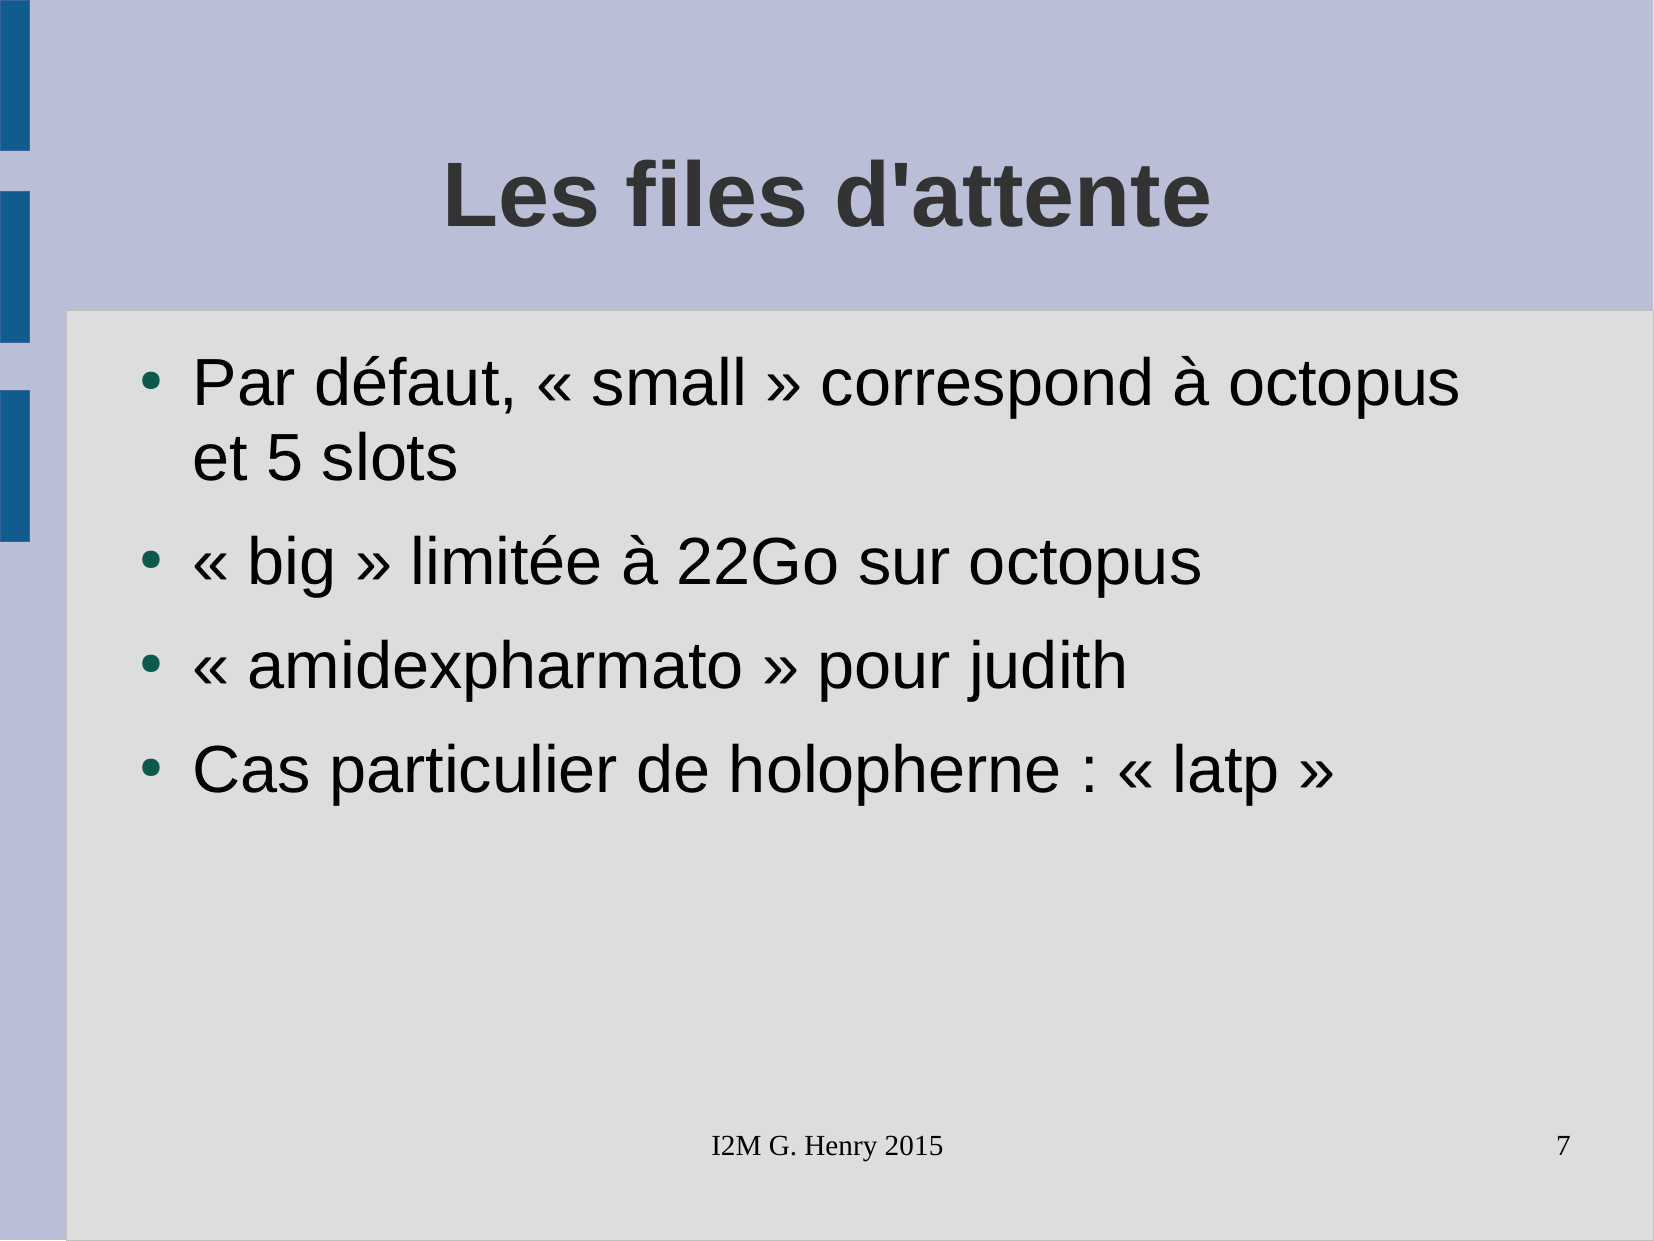

# Les files d'attente
Par défaut, « small » correspond à octopus et 5 slots
« big » limitée à 22Go sur octopus
« amidexpharmato » pour judith
Cas particulier de holopherne : « latp »
I2M G. Henry 2015
7